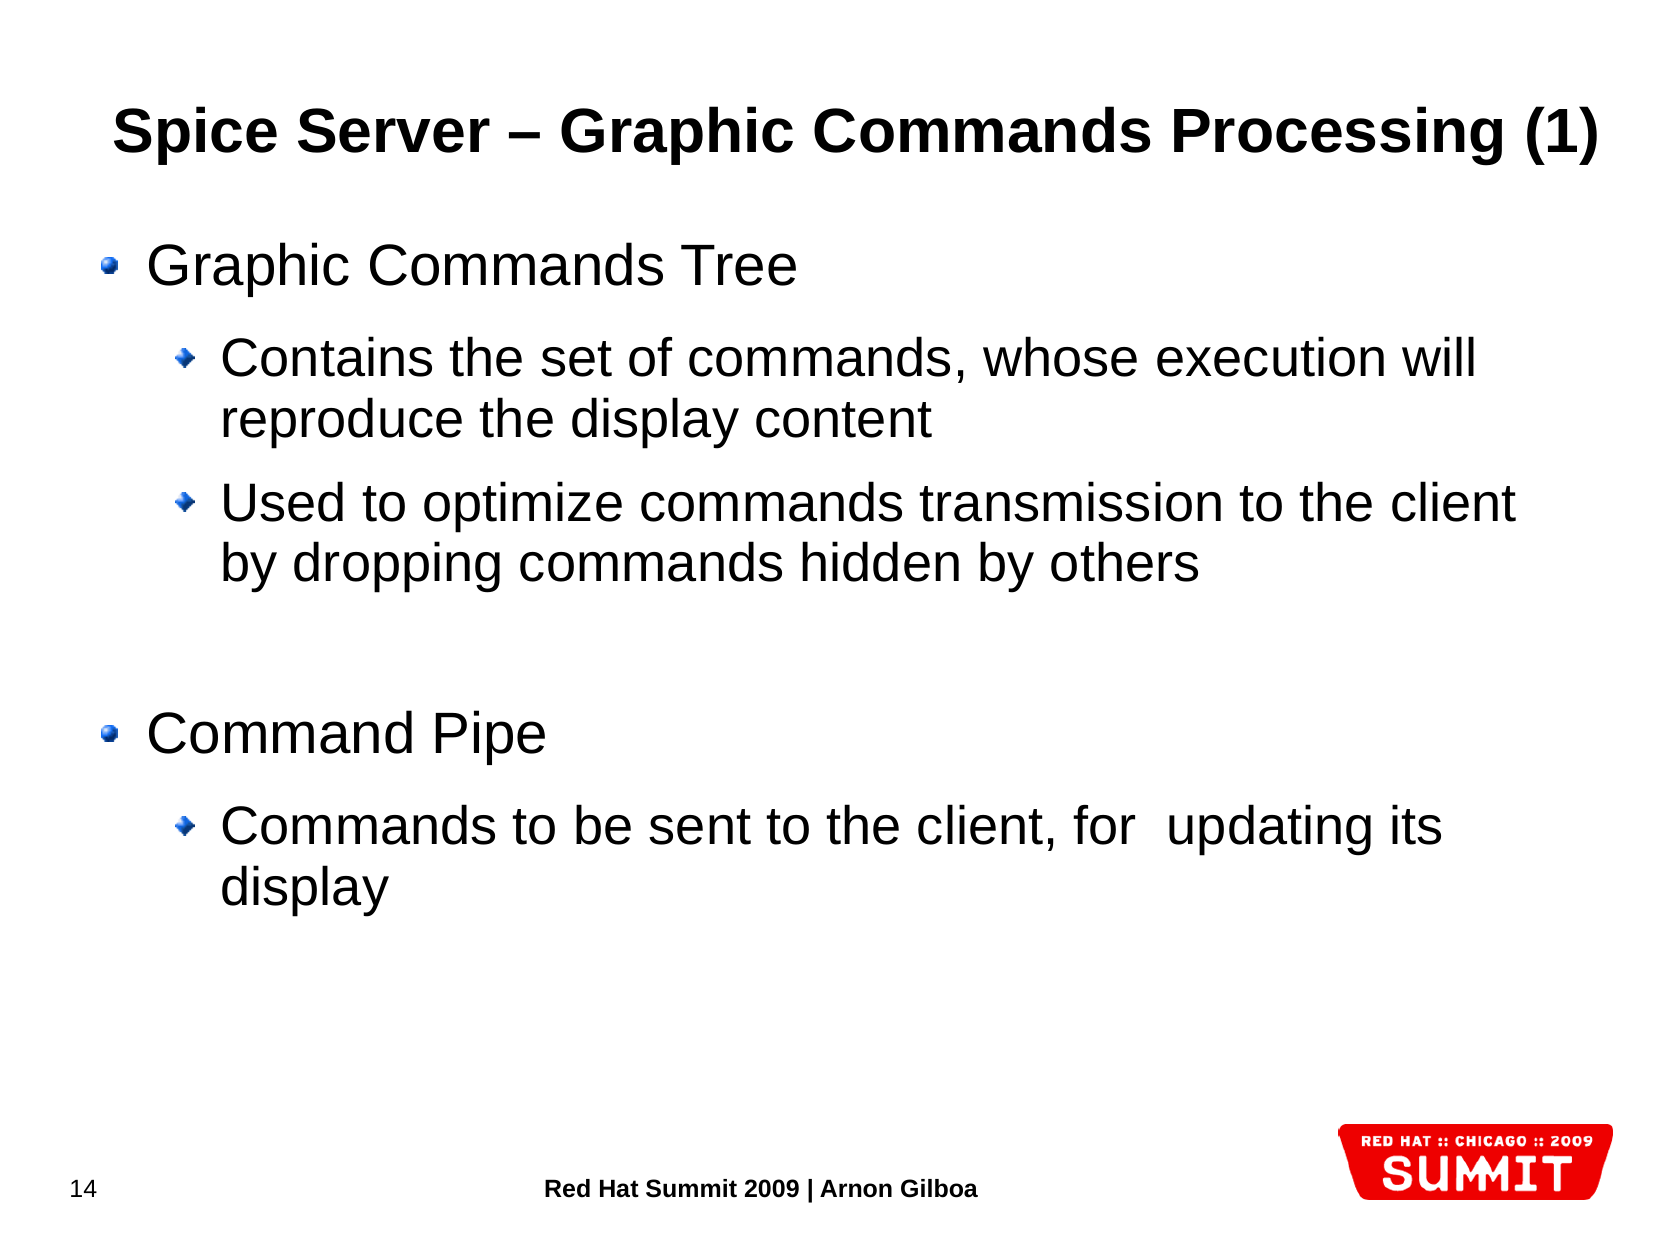

# Spice Server – Graphic Commands Processing (1)
Graphic Commands Tree
Contains the set of commands, whose execution will reproduce the display content
Used to optimize commands transmission to the client by dropping commands hidden by others
Command Pipe
Commands to be sent to the client, for updating its display